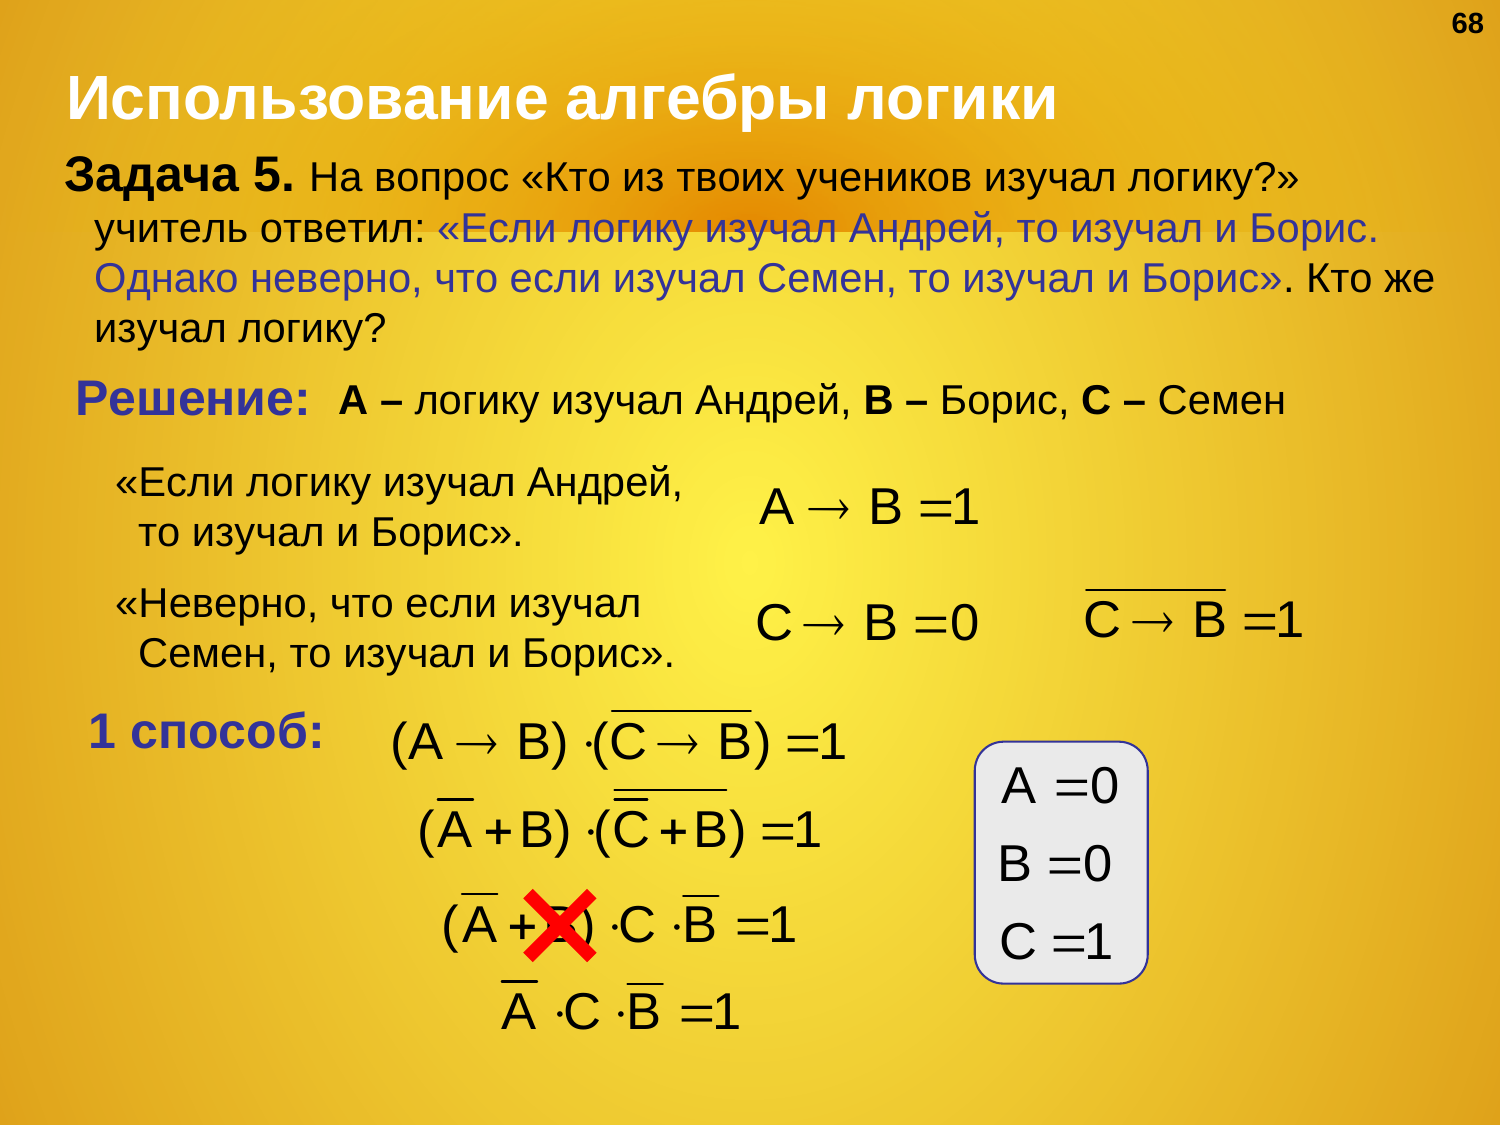

# Использование алгебры логики
Задача 5. На вопрос «Кто из твоих учеников изучал логику?» учитель ответил: «Если логику изучал Андрей, то изучал и Борис. Однако неверно, что если изучал Семен, то изучал и Борис». Кто же изучал логику?
Решение:
A – логику изучал Андрей, B – Борис, C – Семен
«Если логику изучал Андрей,
 то изучал и Борис».
«Неверно, что если изучал
 Семен, то изучал и Борис».
1 способ: